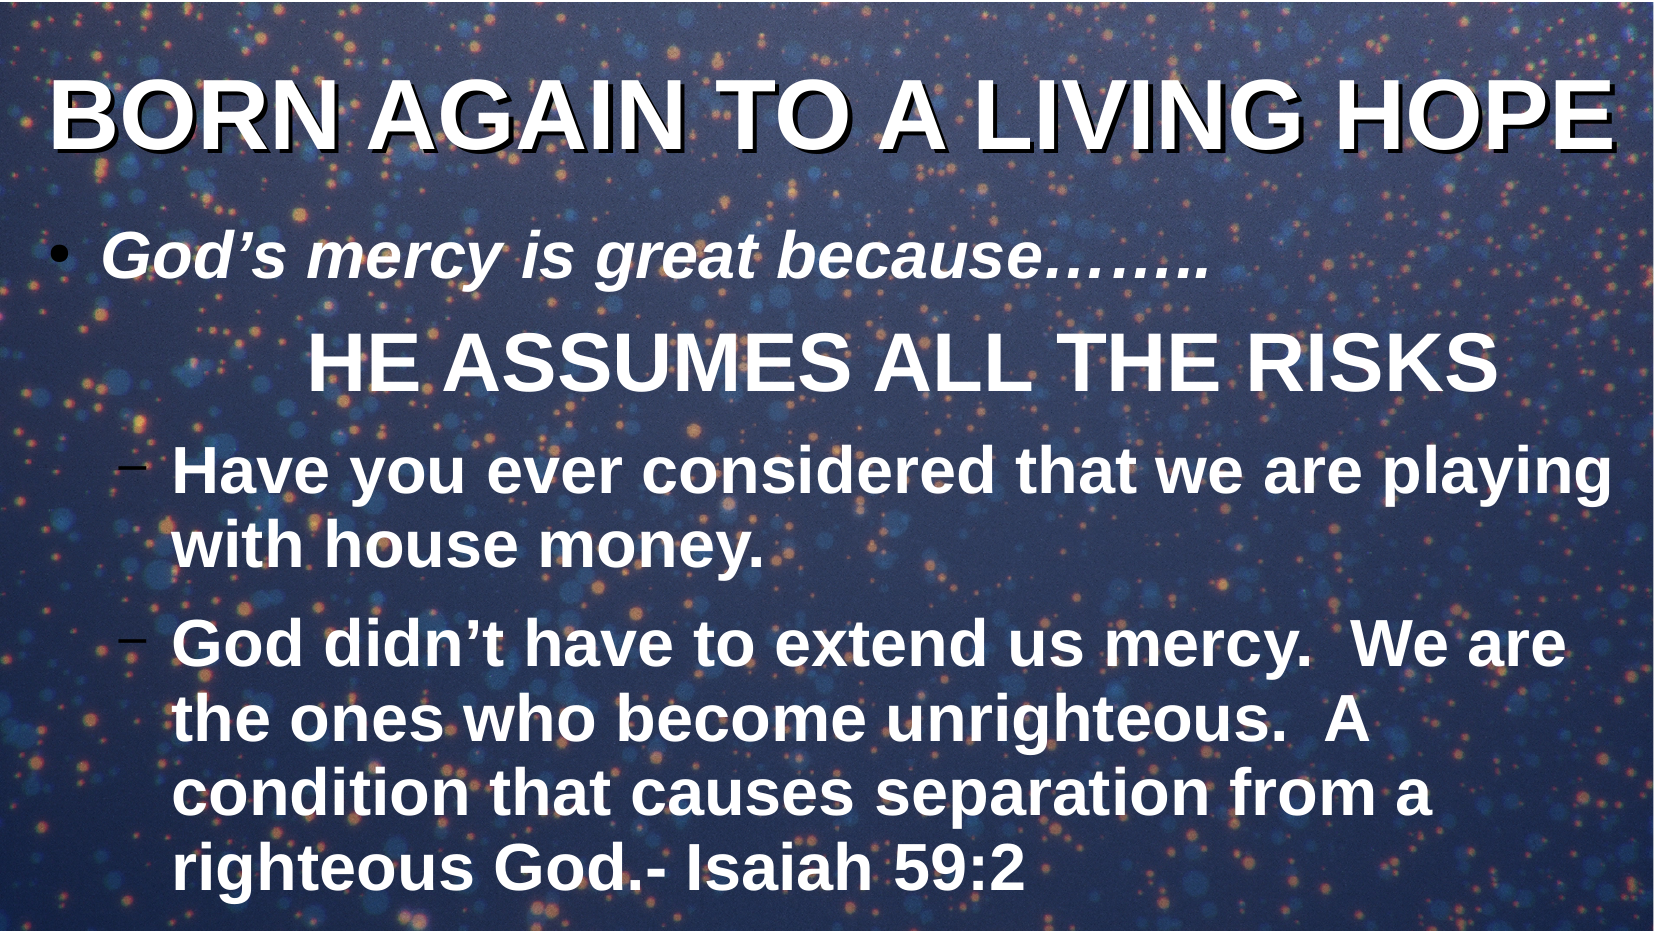

# BORN AGAIN TO A LIVING HOPE
God’s mercy is great because……..
HE ASSUMES ALL THE RISKS
Have you ever considered that we are playing with house money.
God didn’t have to extend us mercy. We are the ones who become unrighteous. A condition that causes separation from a righteous God.- Isaiah 59:2